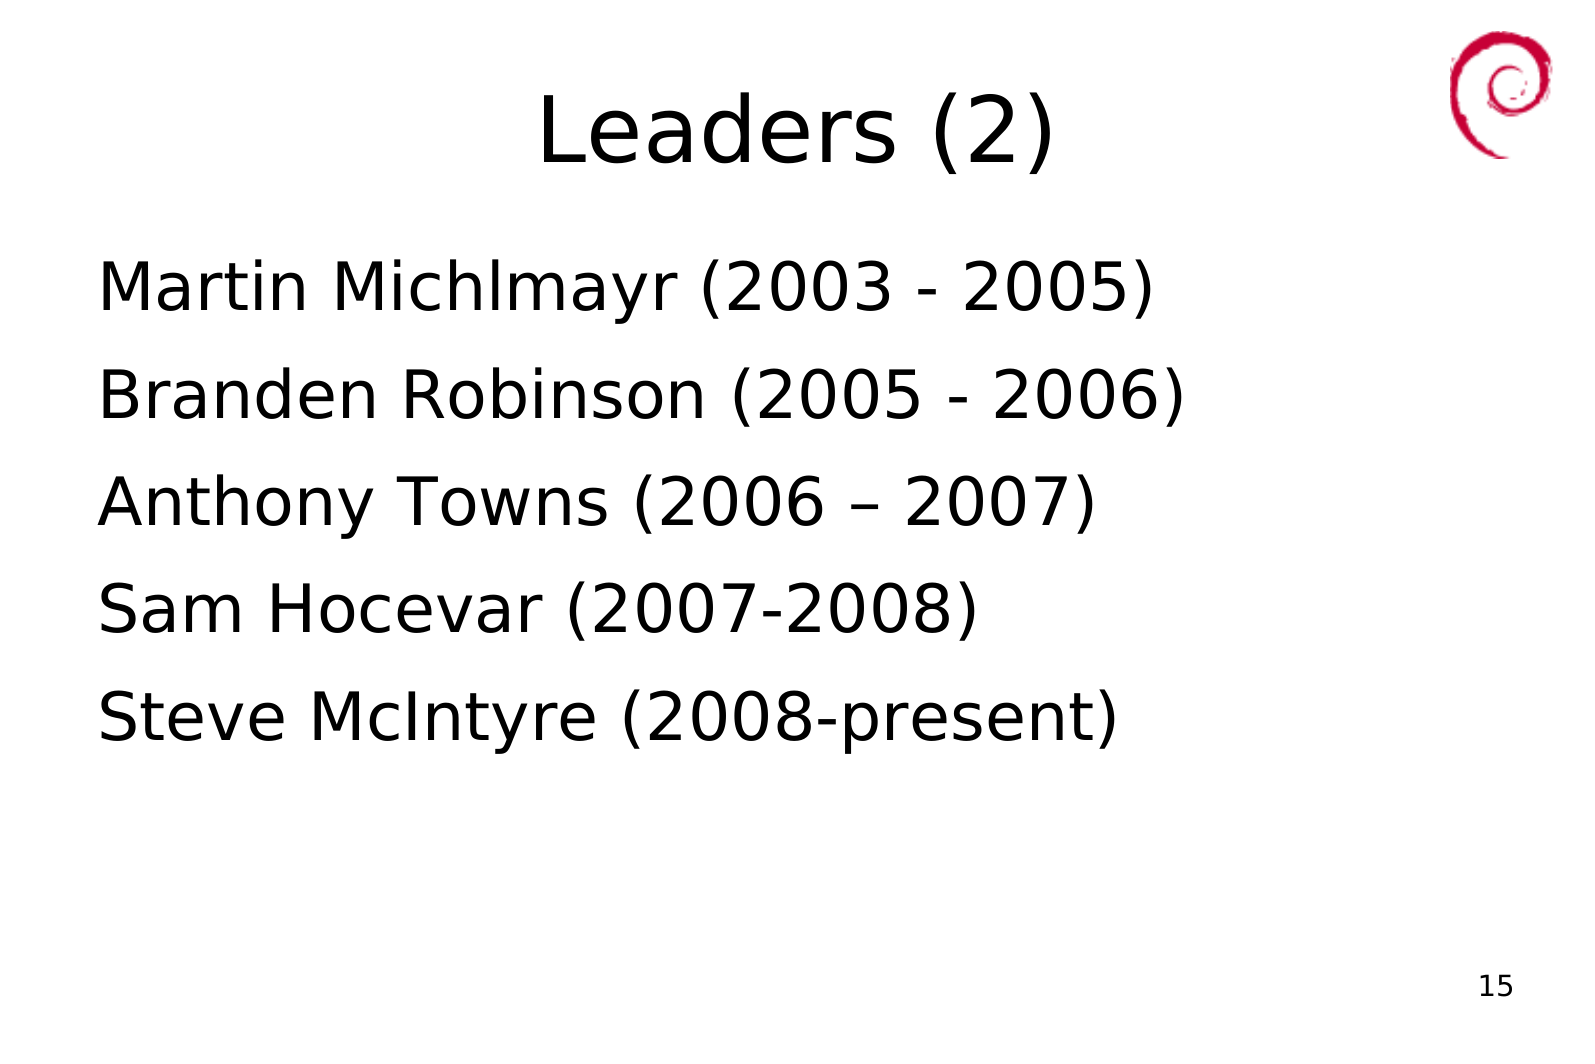

# Leaders (2)
Martin Michlmayr (2003 - 2005)
Branden Robinson (2005 - 2006)
Anthony Towns (2006 – 2007)
Sam Hocevar (2007-2008)
Steve McIntyre (2008-present)
15